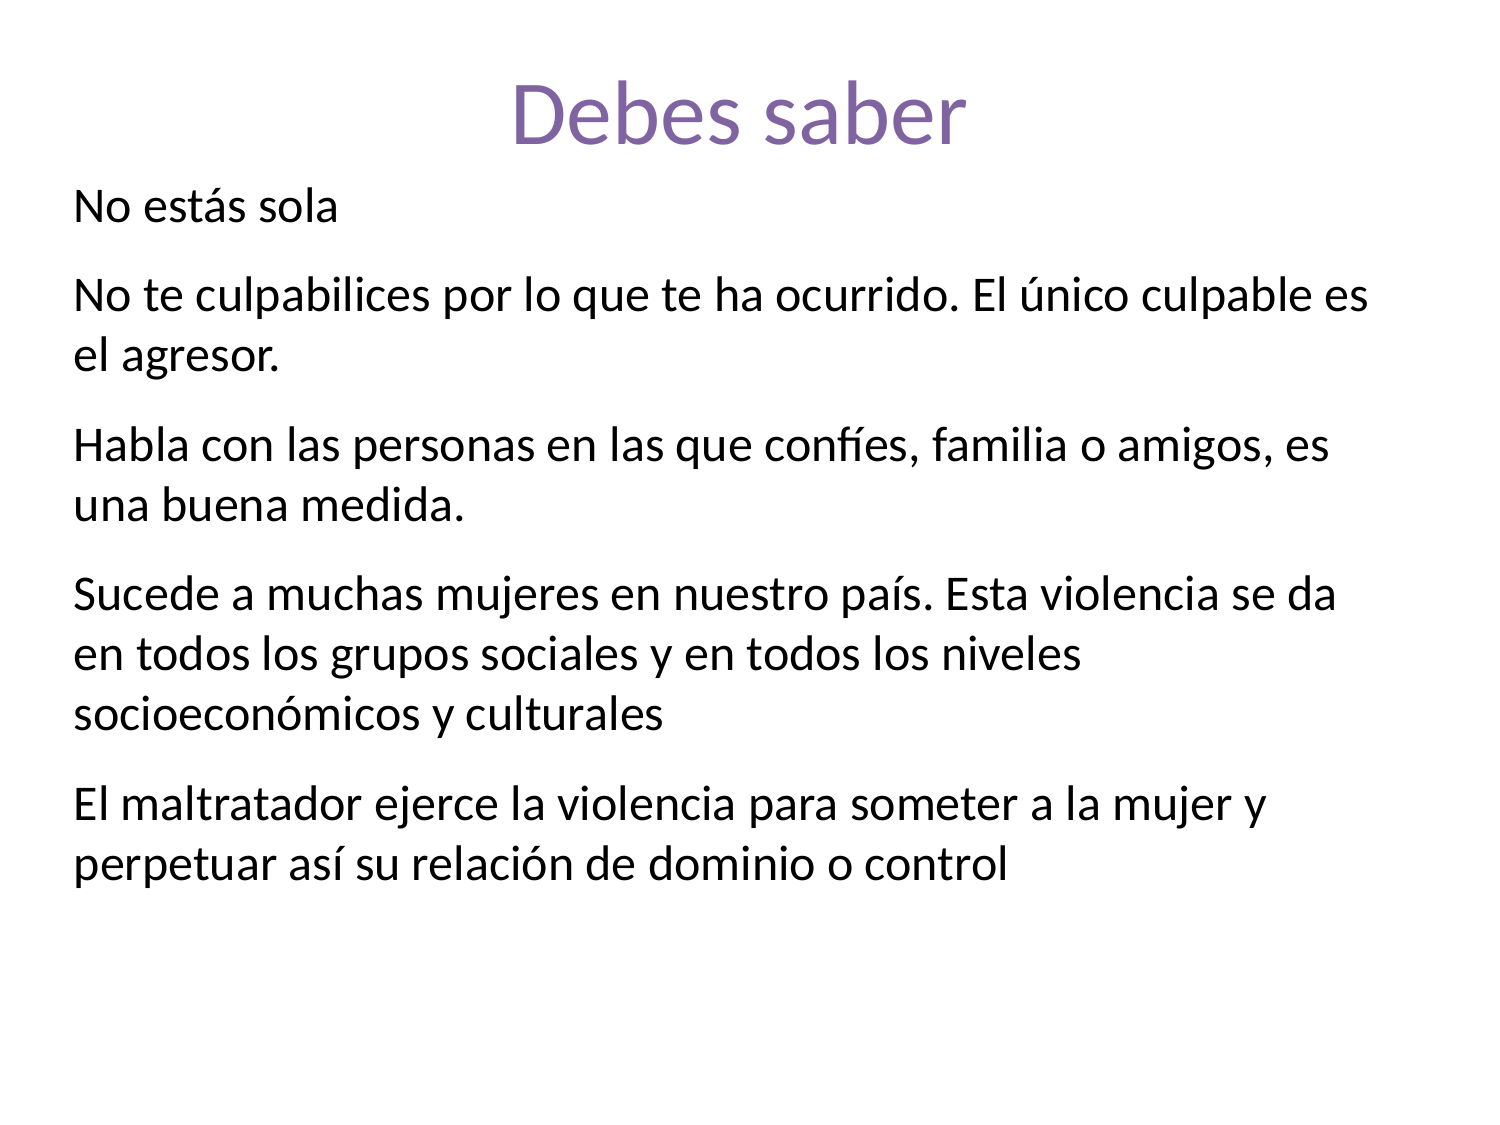

# Debes saber
No estás sola
No te culpabilices por lo que te ha ocurrido. El único culpable es el agresor.
Habla con las personas en las que confíes, familia o amigos, es una buena medida.
Sucede a muchas mujeres en nuestro país. Esta violencia se da en todos los grupos sociales y en todos los niveles socioeconómicos y culturales
El maltratador ejerce la violencia para someter a la mujer y perpetuar así su relación de dominio o control